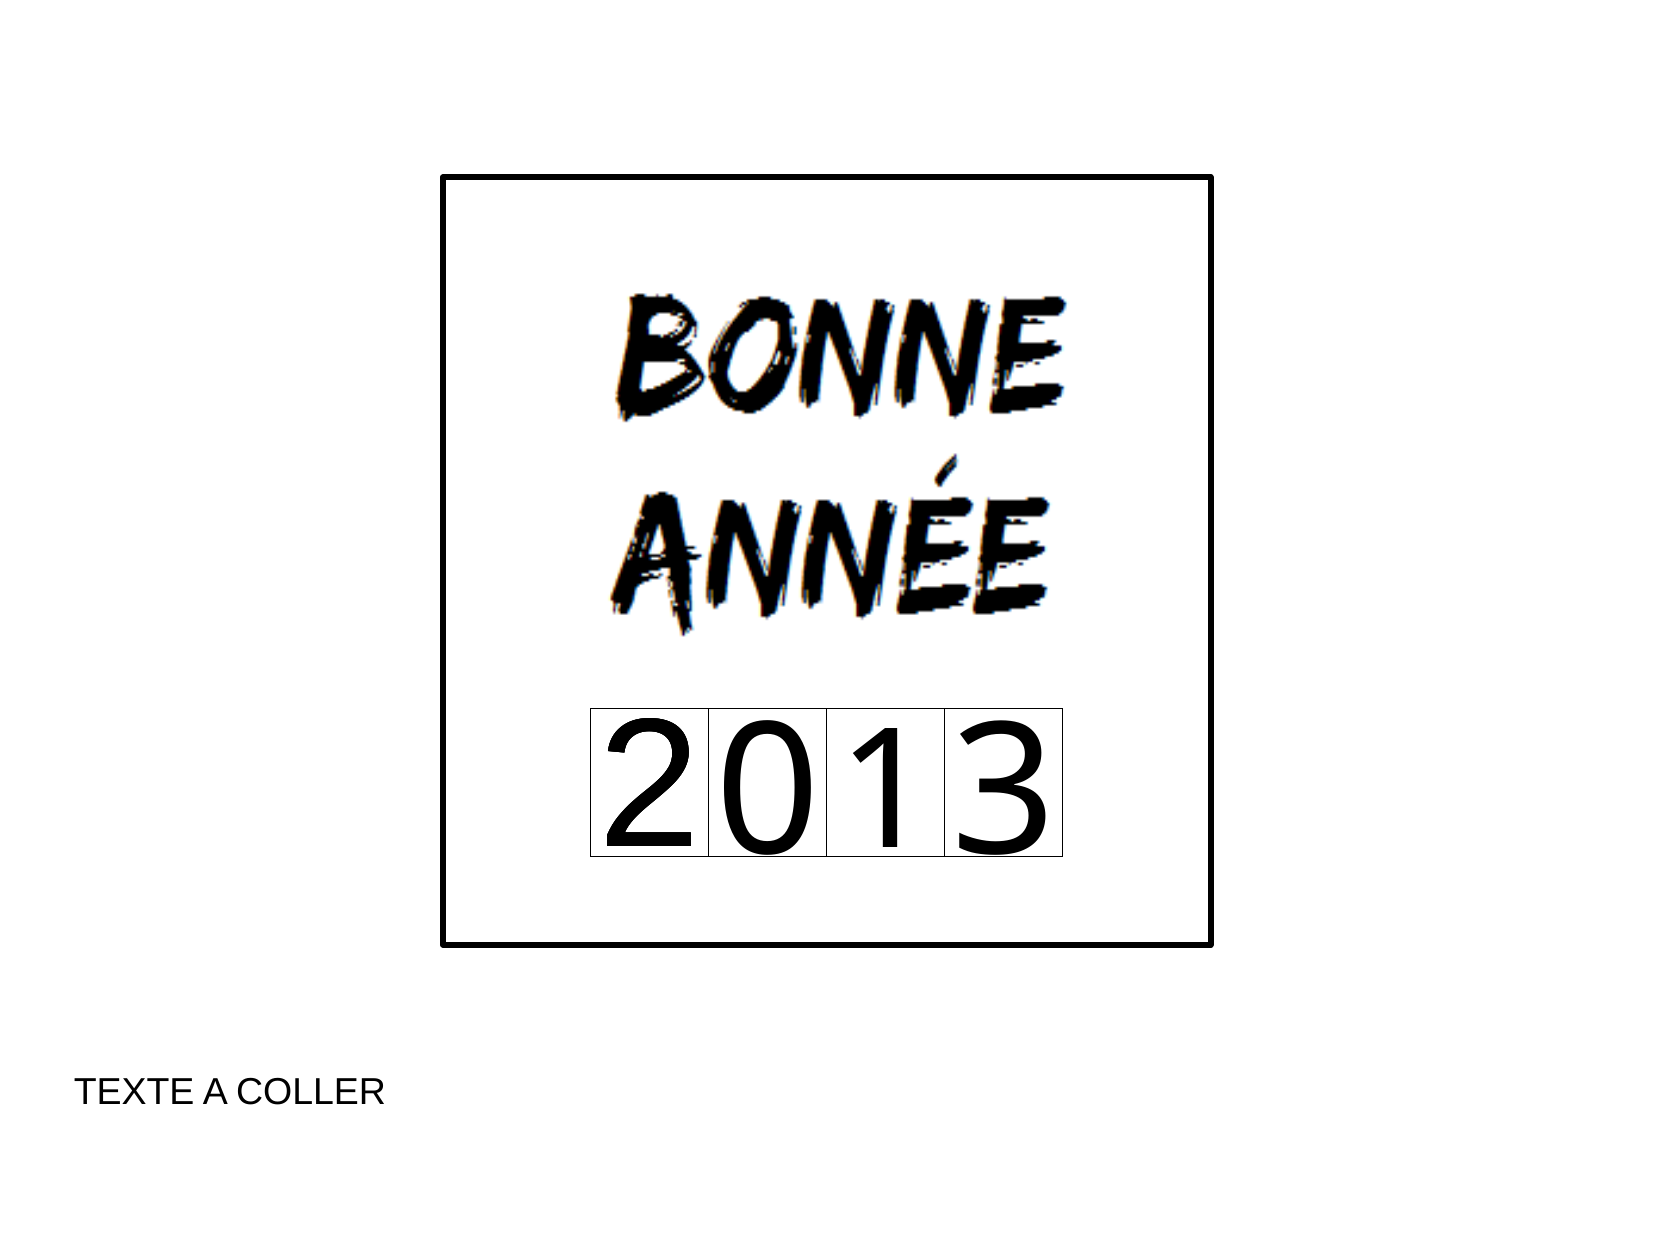

2
2
2
0
1
3
TEXTE A COLLER